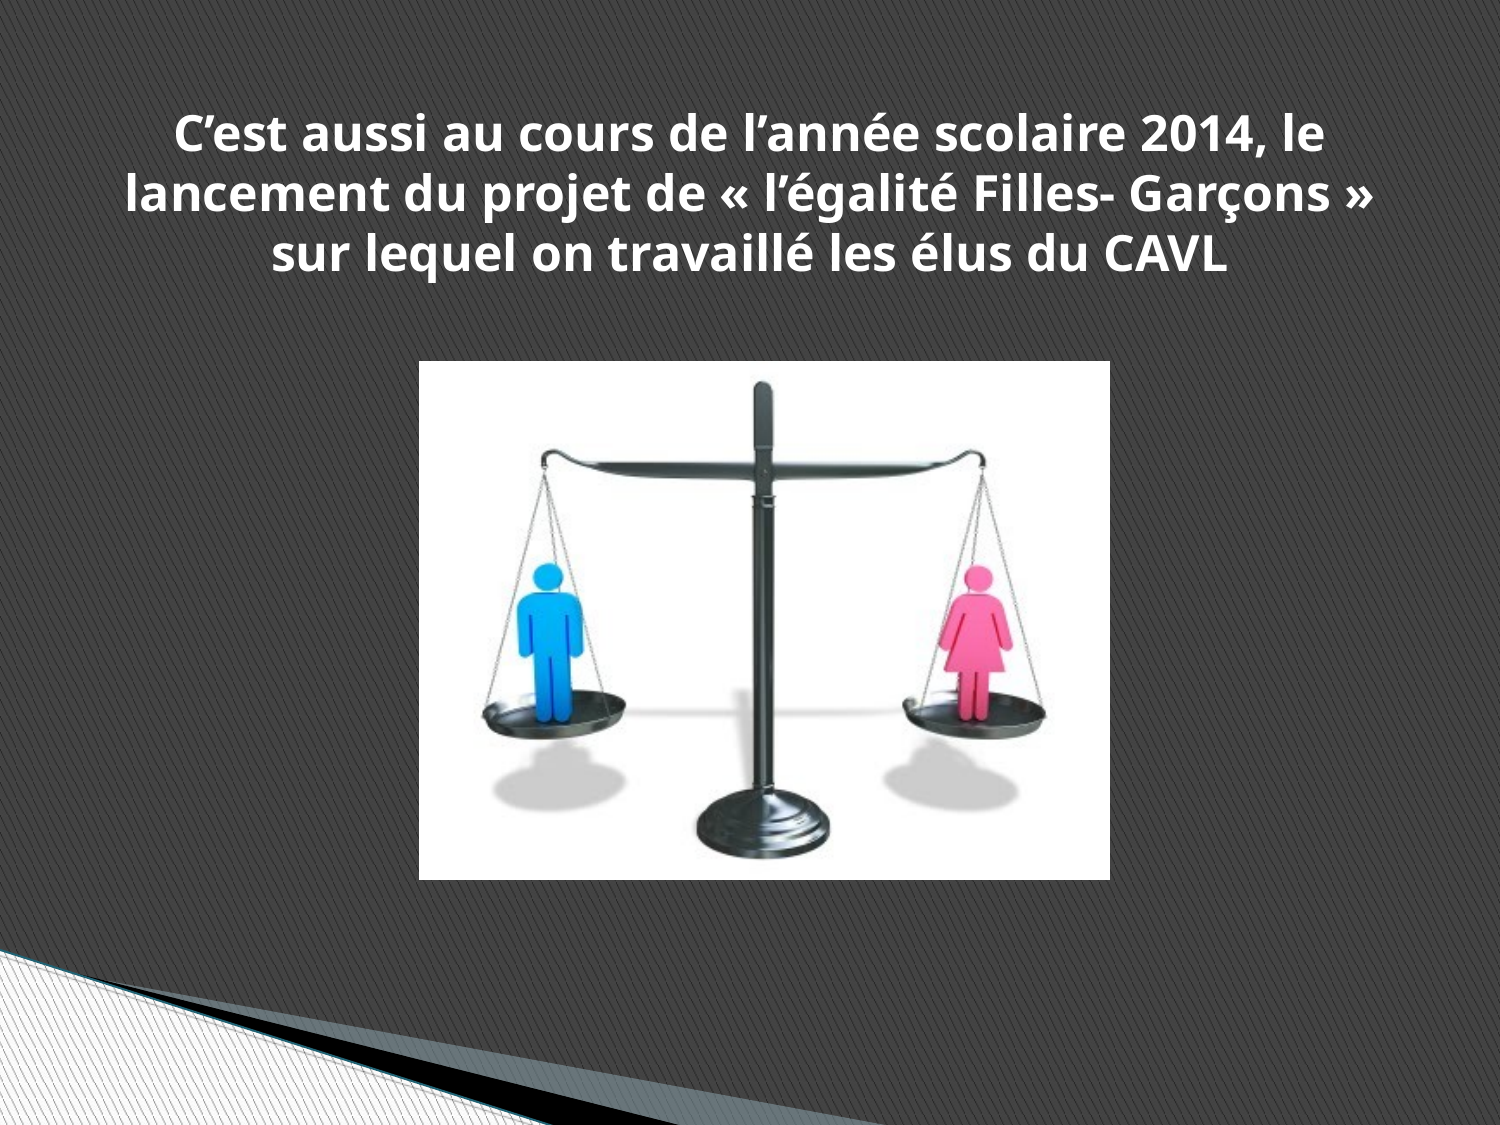

# C’est aussi au cours de l’année scolaire 2014, le lancement du projet de « l’égalité Filles- Garçons » sur lequel on travaillé les élus du CAVL